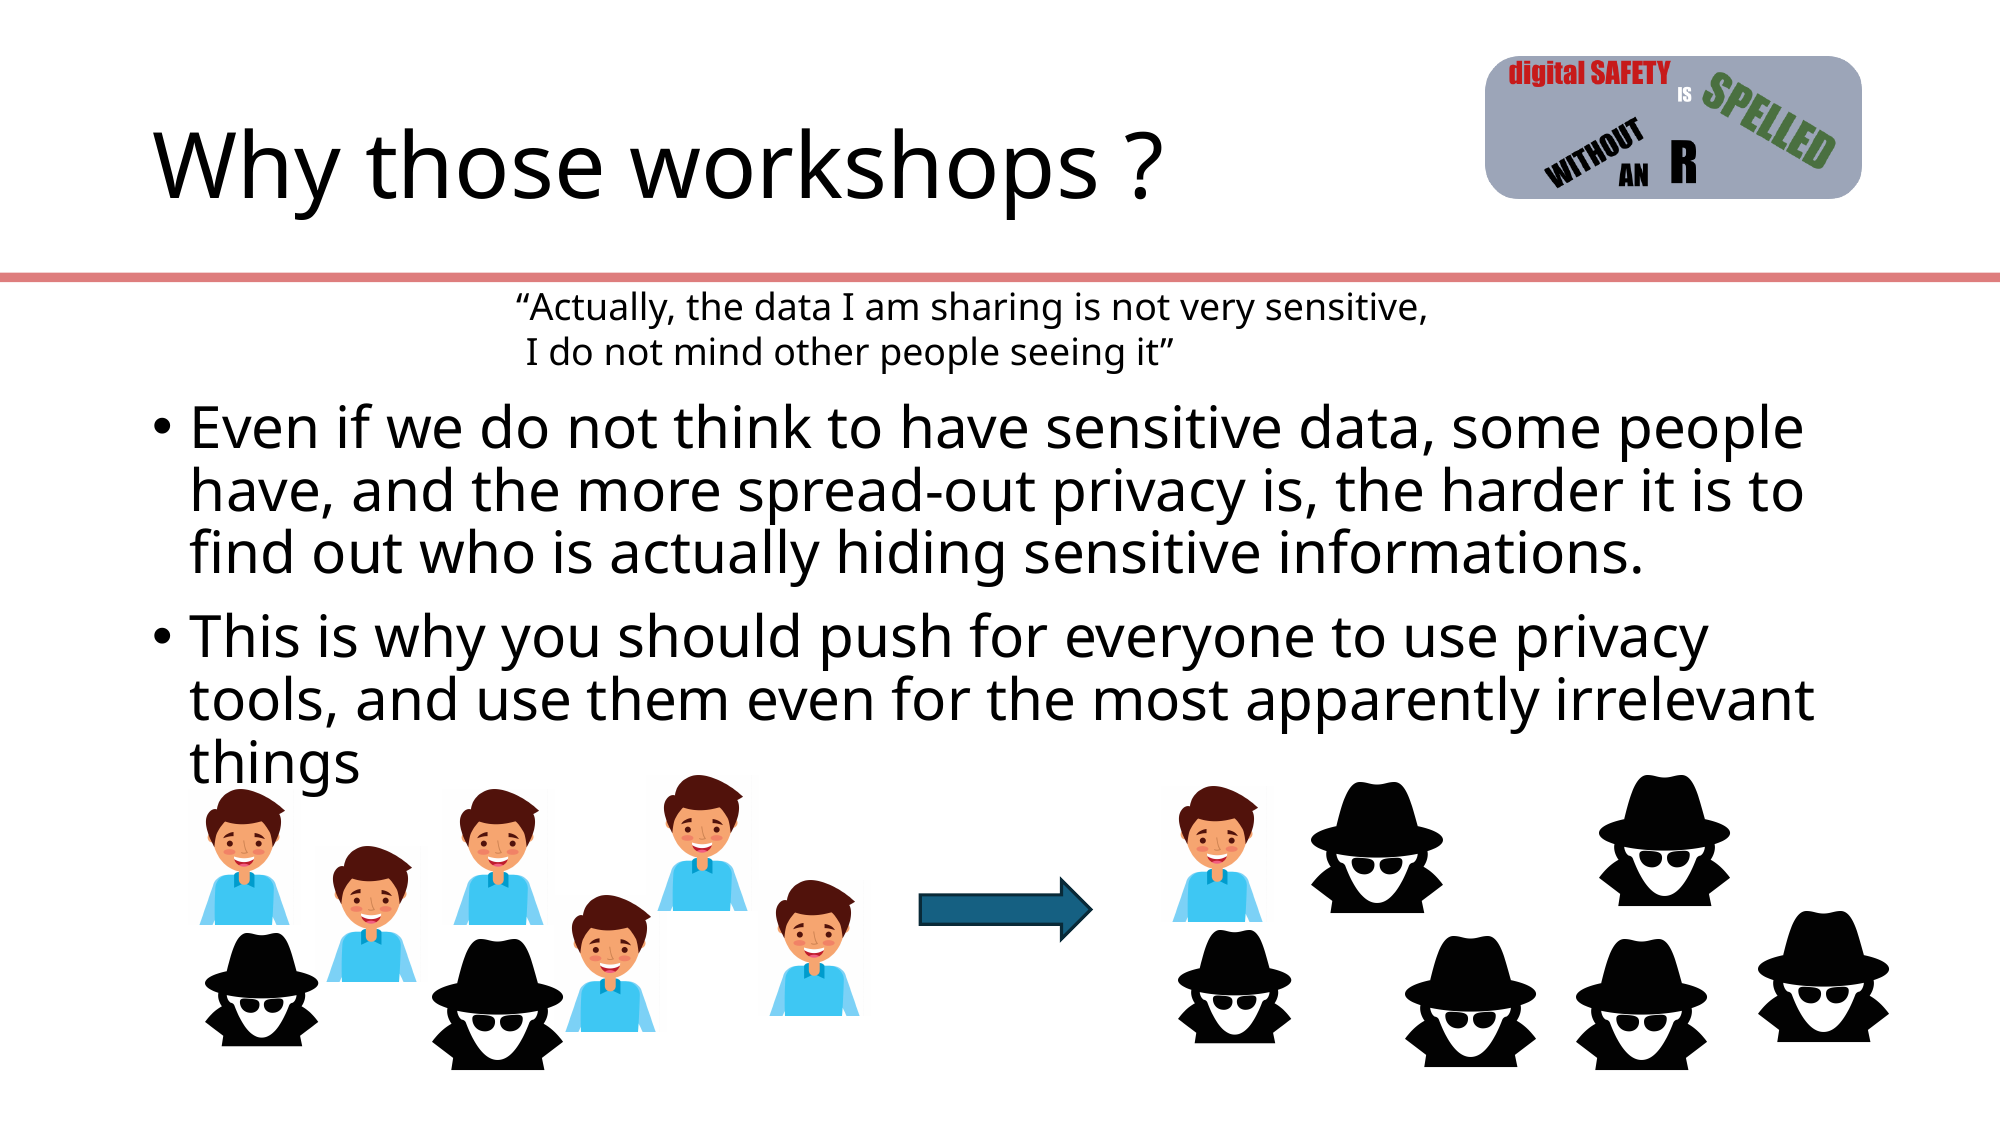

# Why those workshops ?
“Actually, the data I am sharing is not very sensitive,
 I do not mind other people seeing it”
Even if we do not think to have sensitive data, some people have, and the more spread-out privacy is, the harder it is to find out who is actually hiding sensitive informations.
This is why you should push for everyone to use privacy tools, and use them even for the most apparently irrelevant things